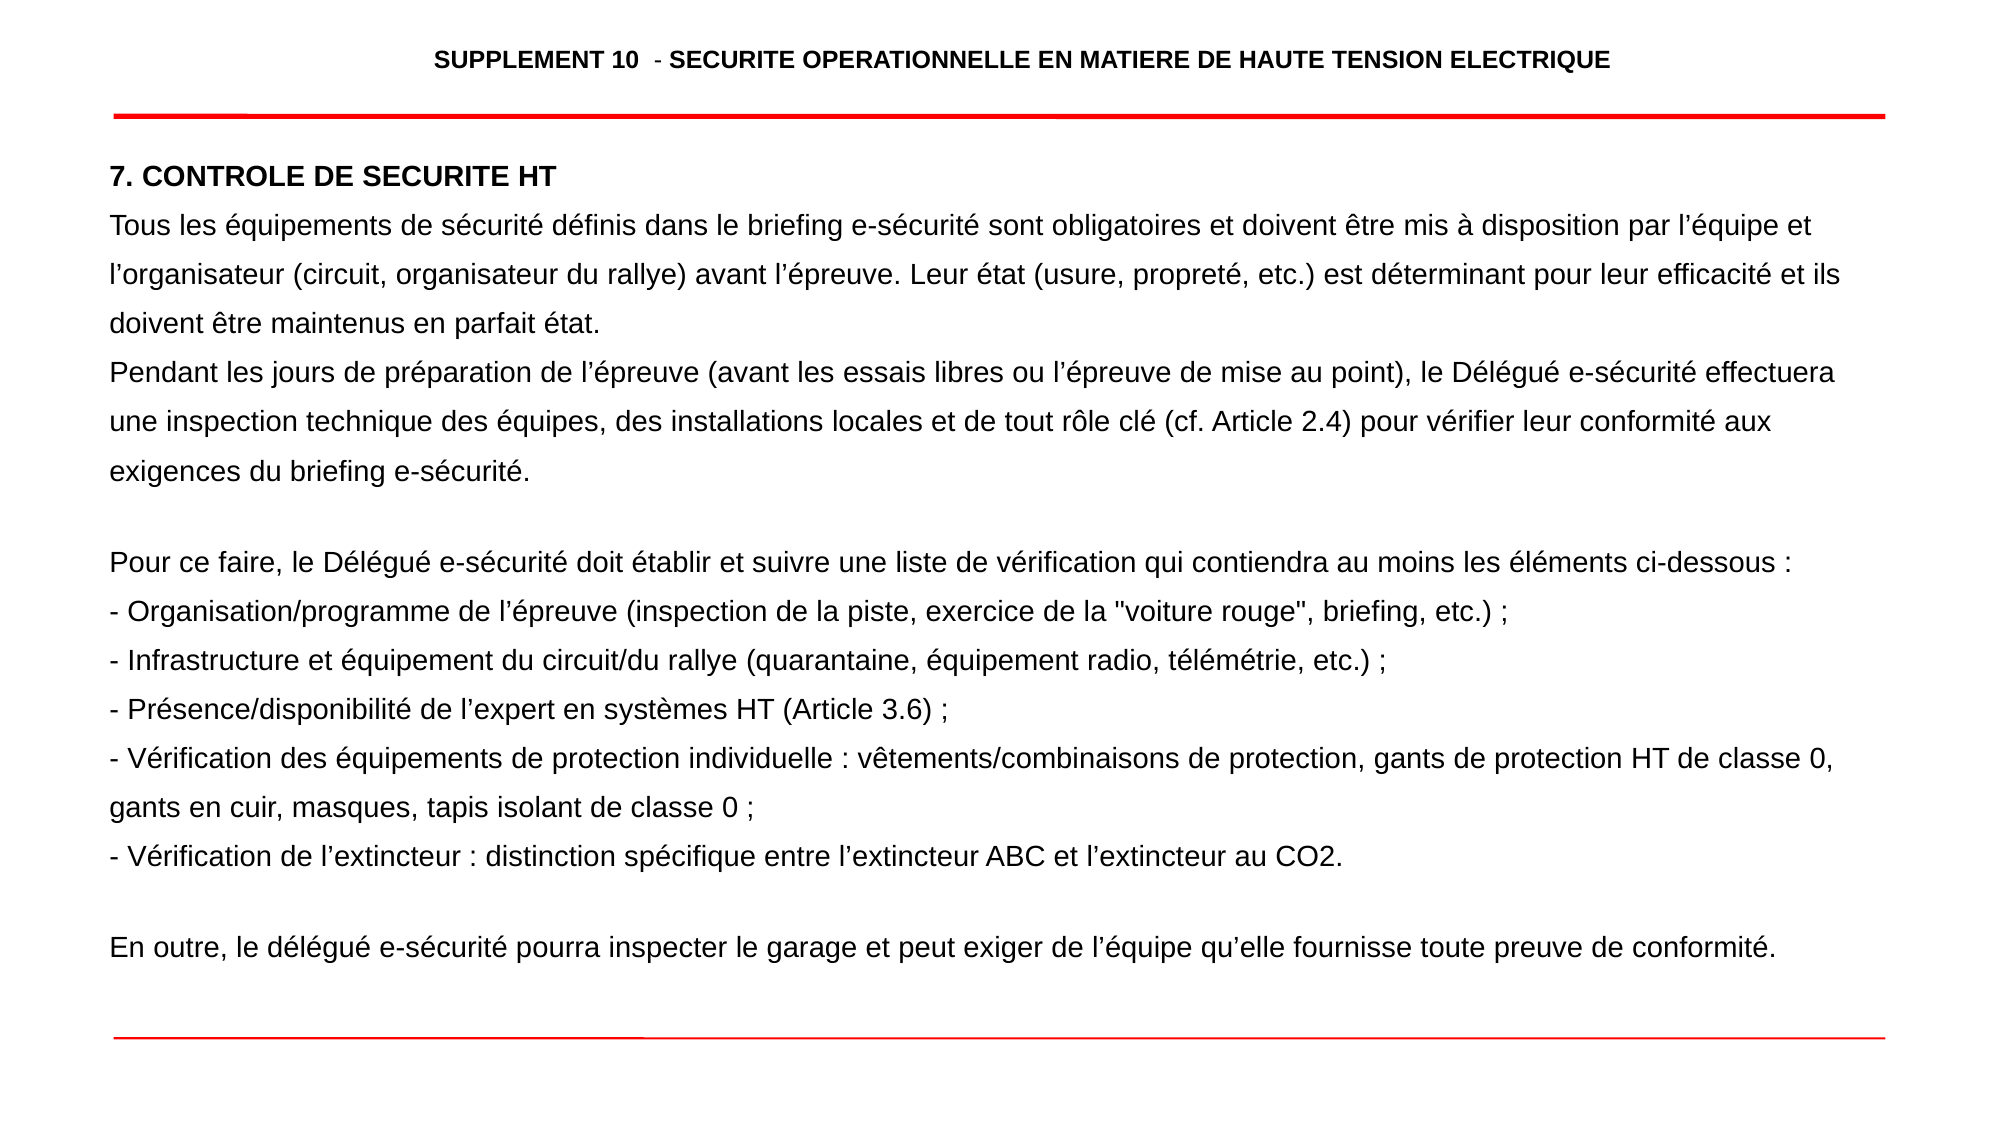

SUPPLEMENT 10 - SECURITE OPERATIONNELLE EN MATIERE DE HAUTE TENSION ELECTRIQUE
7. CONTROLE DE SECURITE HT
Tous les équipements de sécurité définis dans le briefing e-sécurité sont obligatoires et doivent être mis à disposition par l’équipe et l’organisateur (circuit, organisateur du rallye) avant l’épreuve. Leur état (usure, propreté, etc.) est déterminant pour leur efficacité et ils doivent être maintenus en parfait état.
Pendant les jours de préparation de l’épreuve (avant les essais libres ou l’épreuve de mise au point), le Délégué e-sécurité effectuera une inspection technique des équipes, des installations locales et de tout rôle clé (cf. Article 2.4) pour vérifier leur conformité aux exigences du briefing e-sécurité.
Pour ce faire, le Délégué e-sécurité doit établir et suivre une liste de vérification qui contiendra au moins les éléments ci-dessous :
- Organisation/programme de l’épreuve (inspection de la piste, exercice de la "voiture rouge", briefing, etc.) ;
- Infrastructure et équipement du circuit/du rallye (quarantaine, équipement radio, télémétrie, etc.) ;
- Présence/disponibilité de l’expert en systèmes HT (Article 3.6) ;
- Vérification des équipements de protection individuelle : vêtements/combinaisons de protection, gants de protection HT de classe 0, gants en cuir, masques, tapis isolant de classe 0 ;
- Vérification de l’extincteur : distinction spécifique entre l’extincteur ABC et l’extincteur au CO2.
En outre, le délégué e-sécurité pourra inspecter le garage et peut exiger de l’équipe qu’elle fournisse toute preuve de conformité.